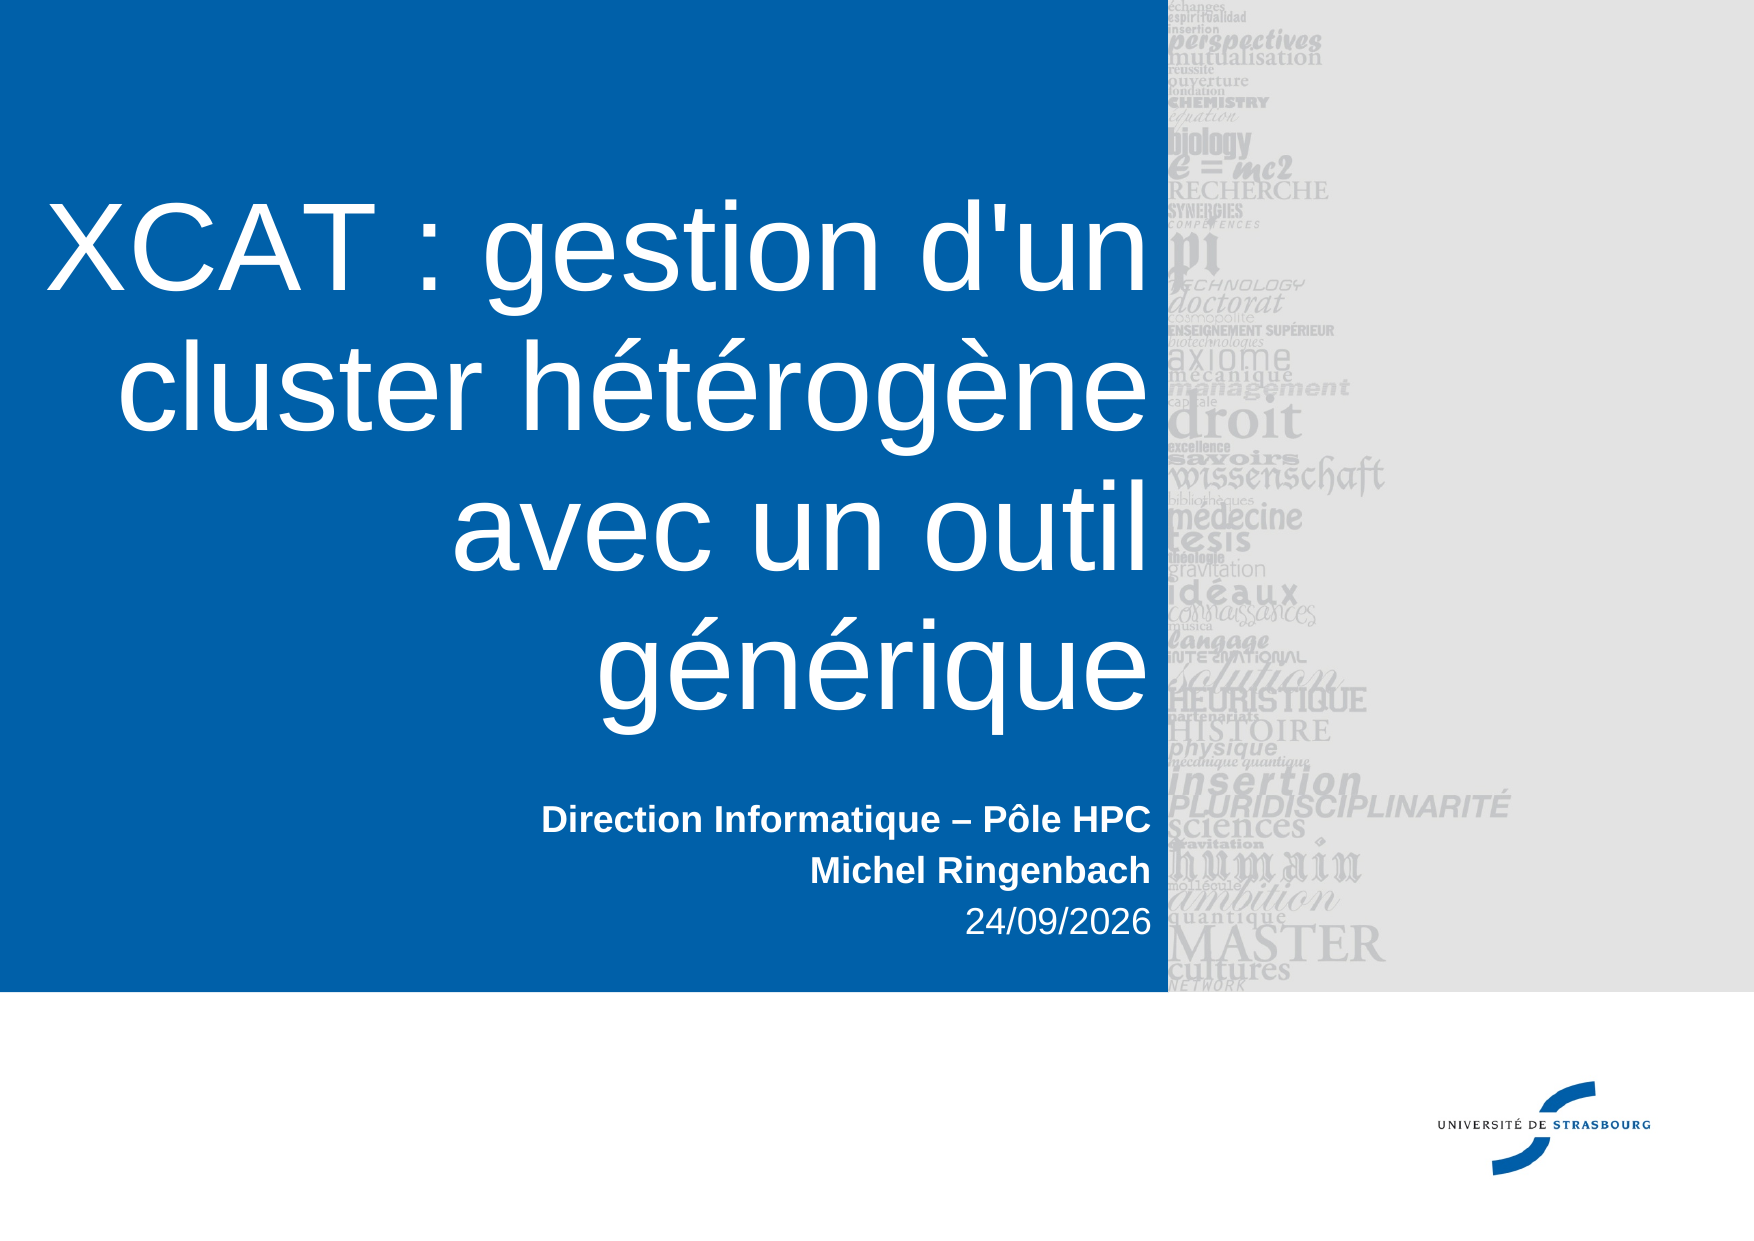

# XCAT : gestion d'un cluster hétérogène avec un outil générique
Direction Informatique – Pôle HPC
Michel Ringenbach